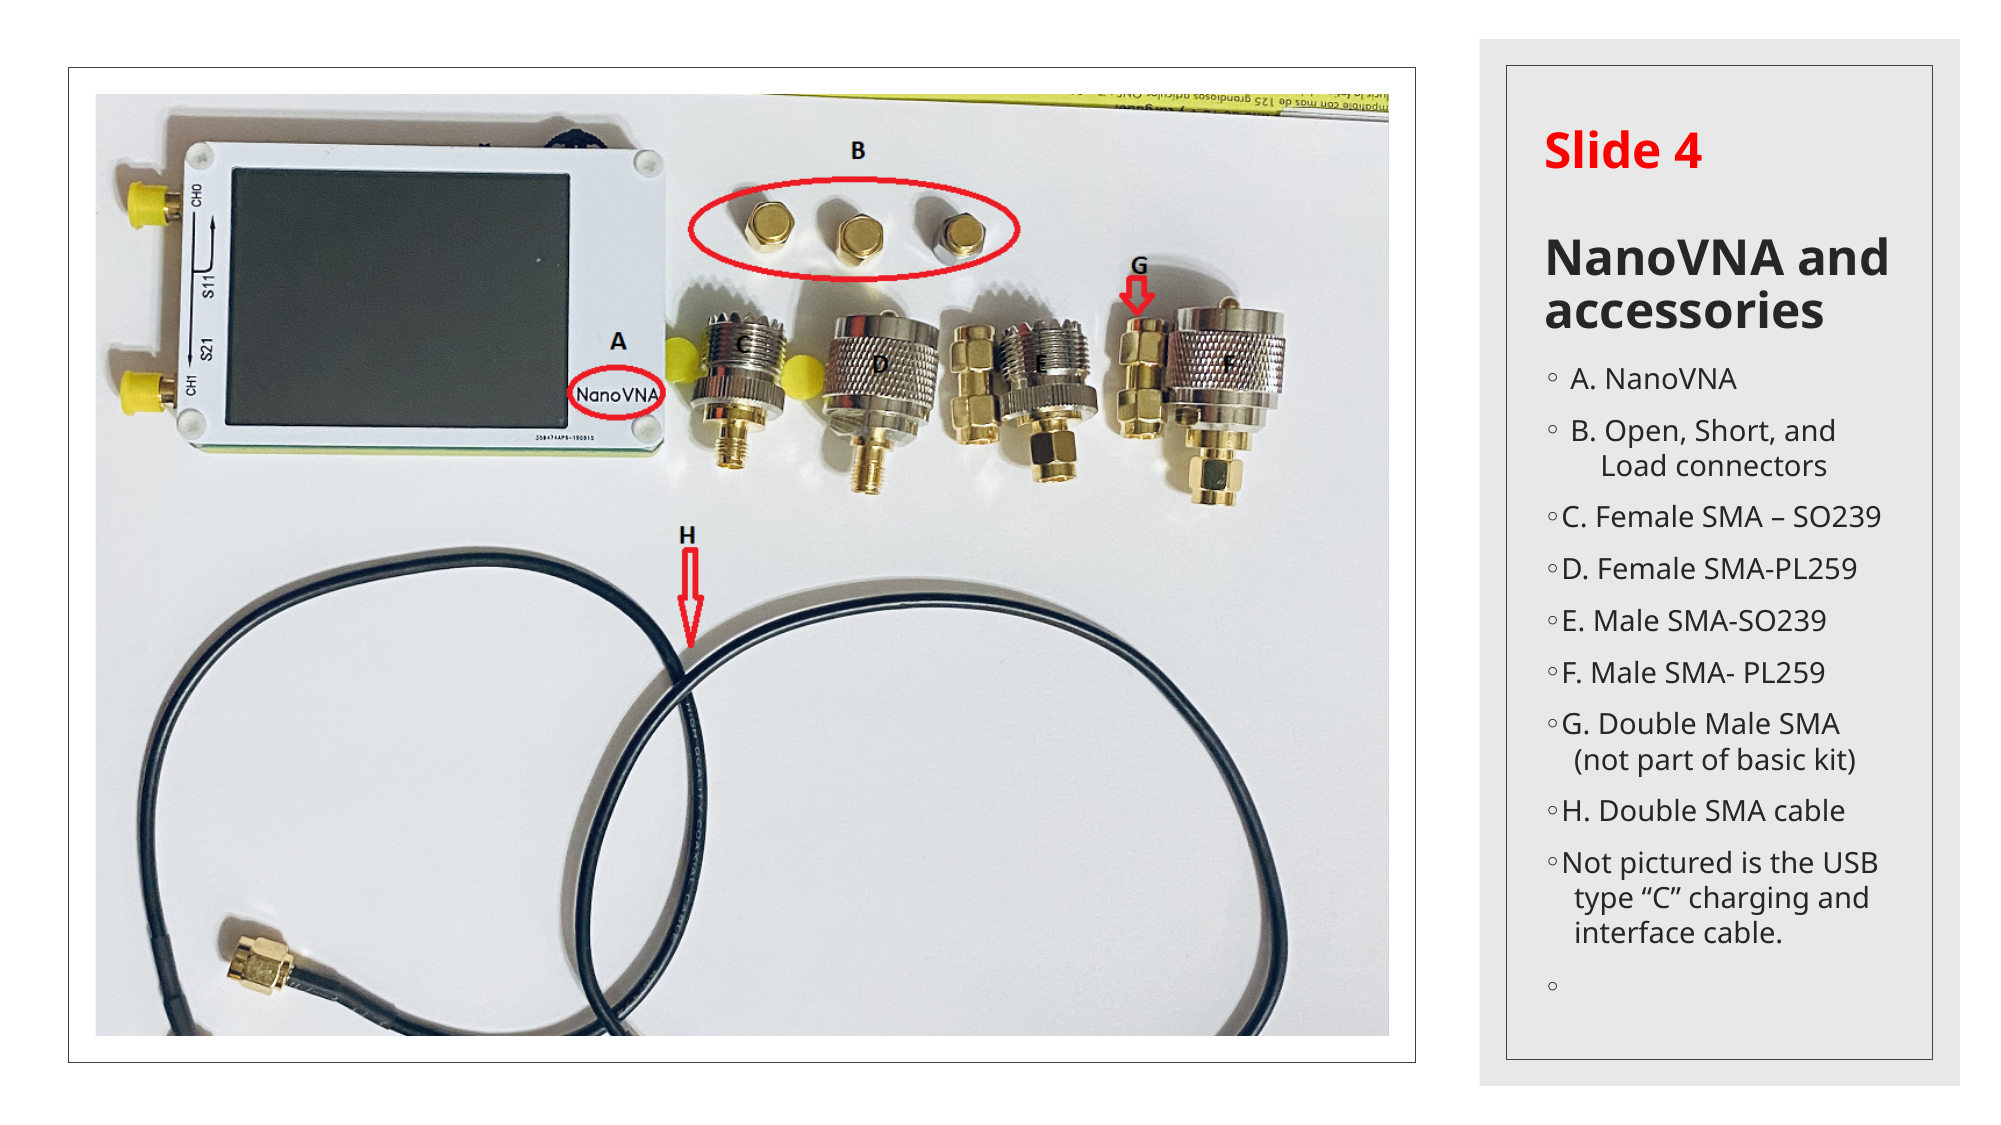

# Slide 4 NanoVNA and accessories
A. NanoVNA
B. Open, Short, and Load connectors
C. Female SMA – SO239
D. Female SMA-PL259
E. Male SMA-SO239
F. Male SMA- PL259
G. Double Male SMA (not part of basic kit)
H. Double SMA cable
Not pictured is the USB type “C” charging and interface cable.